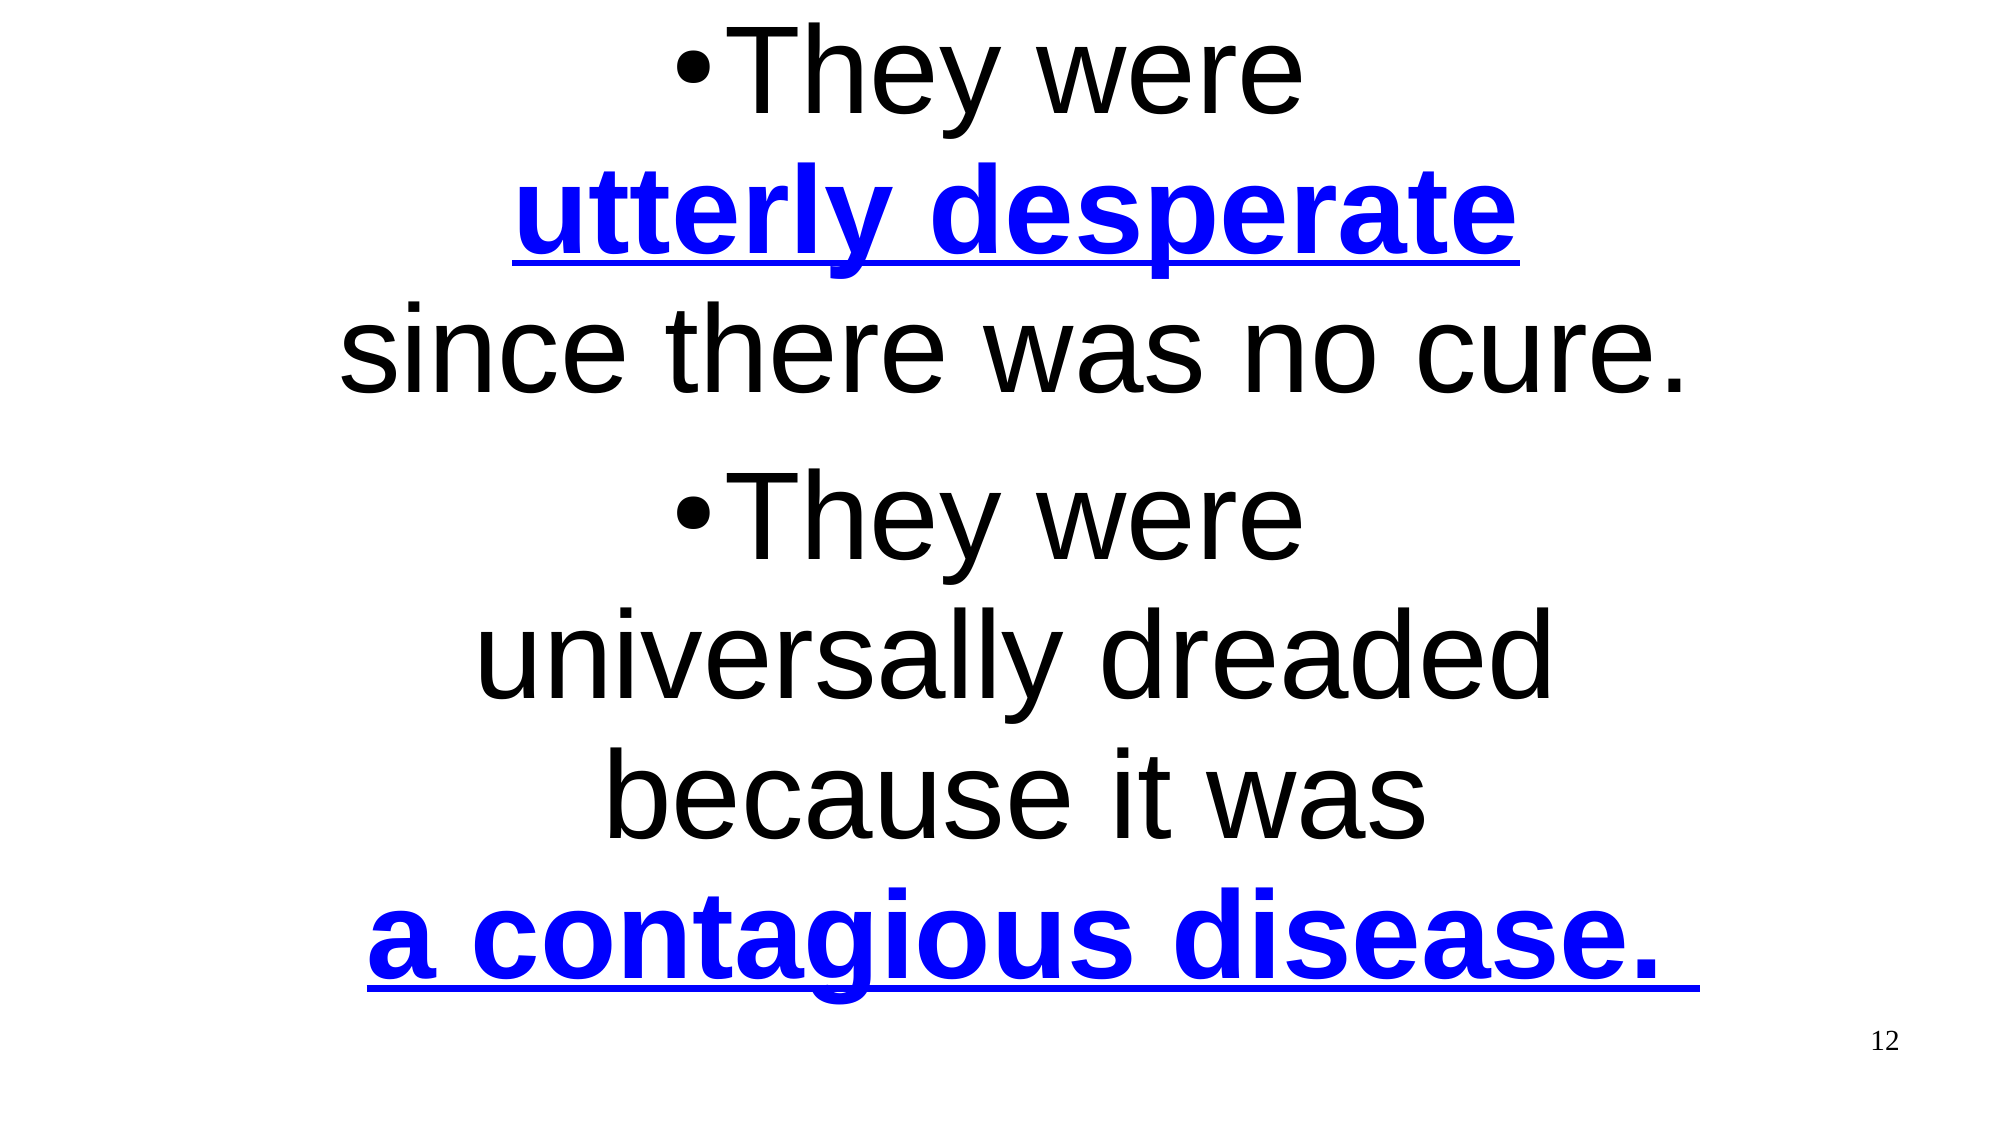

# They were utterly desperate since there was no cure.
They were
universally dreaded
because it was
a contagious disease.
12